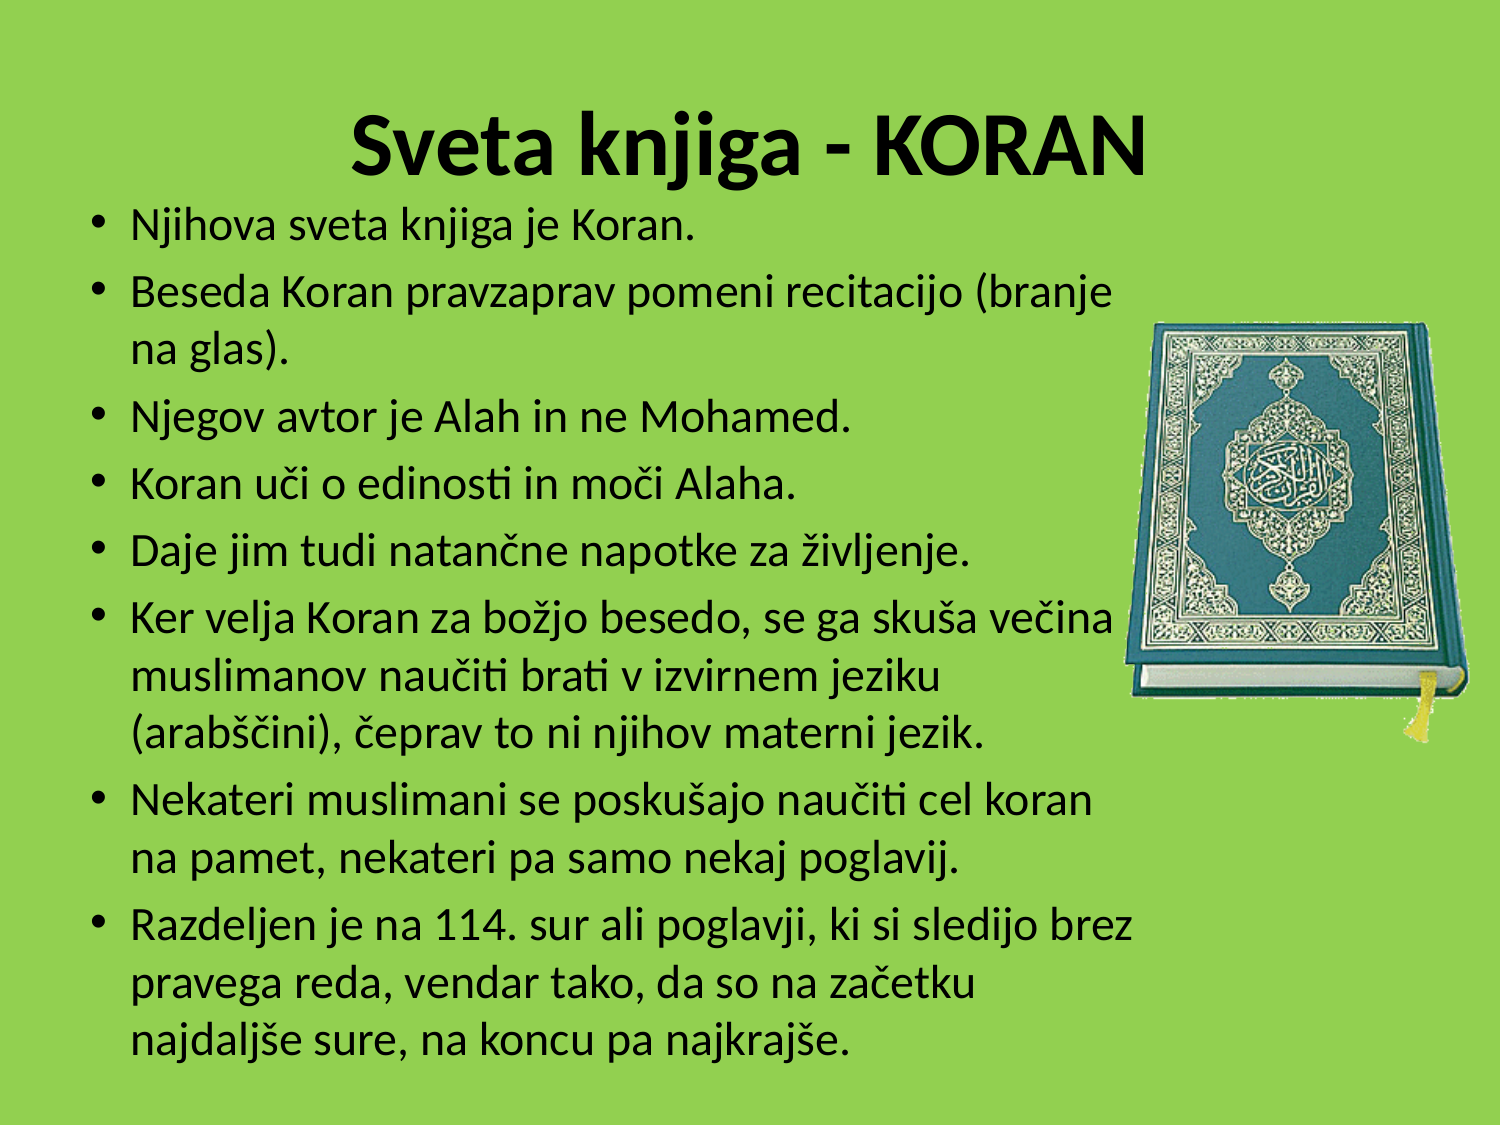

# Sveta knjiga - KORAN
Njihova sveta knjiga je Koran.
Beseda Koran pravzaprav pomeni recitacijo (branje na glas).
Njegov avtor je Alah in ne Mohamed.
Koran uči o edinosti in moči Alaha.
Daje jim tudi natančne napotke za življenje.
Ker velja Koran za božjo besedo, se ga skuša večina muslimanov naučiti brati v izvirnem jeziku (arabščini), čeprav to ni njihov materni jezik.
Nekateri muslimani se poskušajo naučiti cel koran na pamet, nekateri pa samo nekaj poglavij.
Razdeljen je na 114. sur ali poglavji, ki si sledijo brez pravega reda, vendar tako, da so na začetku najdaljše sure, na koncu pa najkrajše.